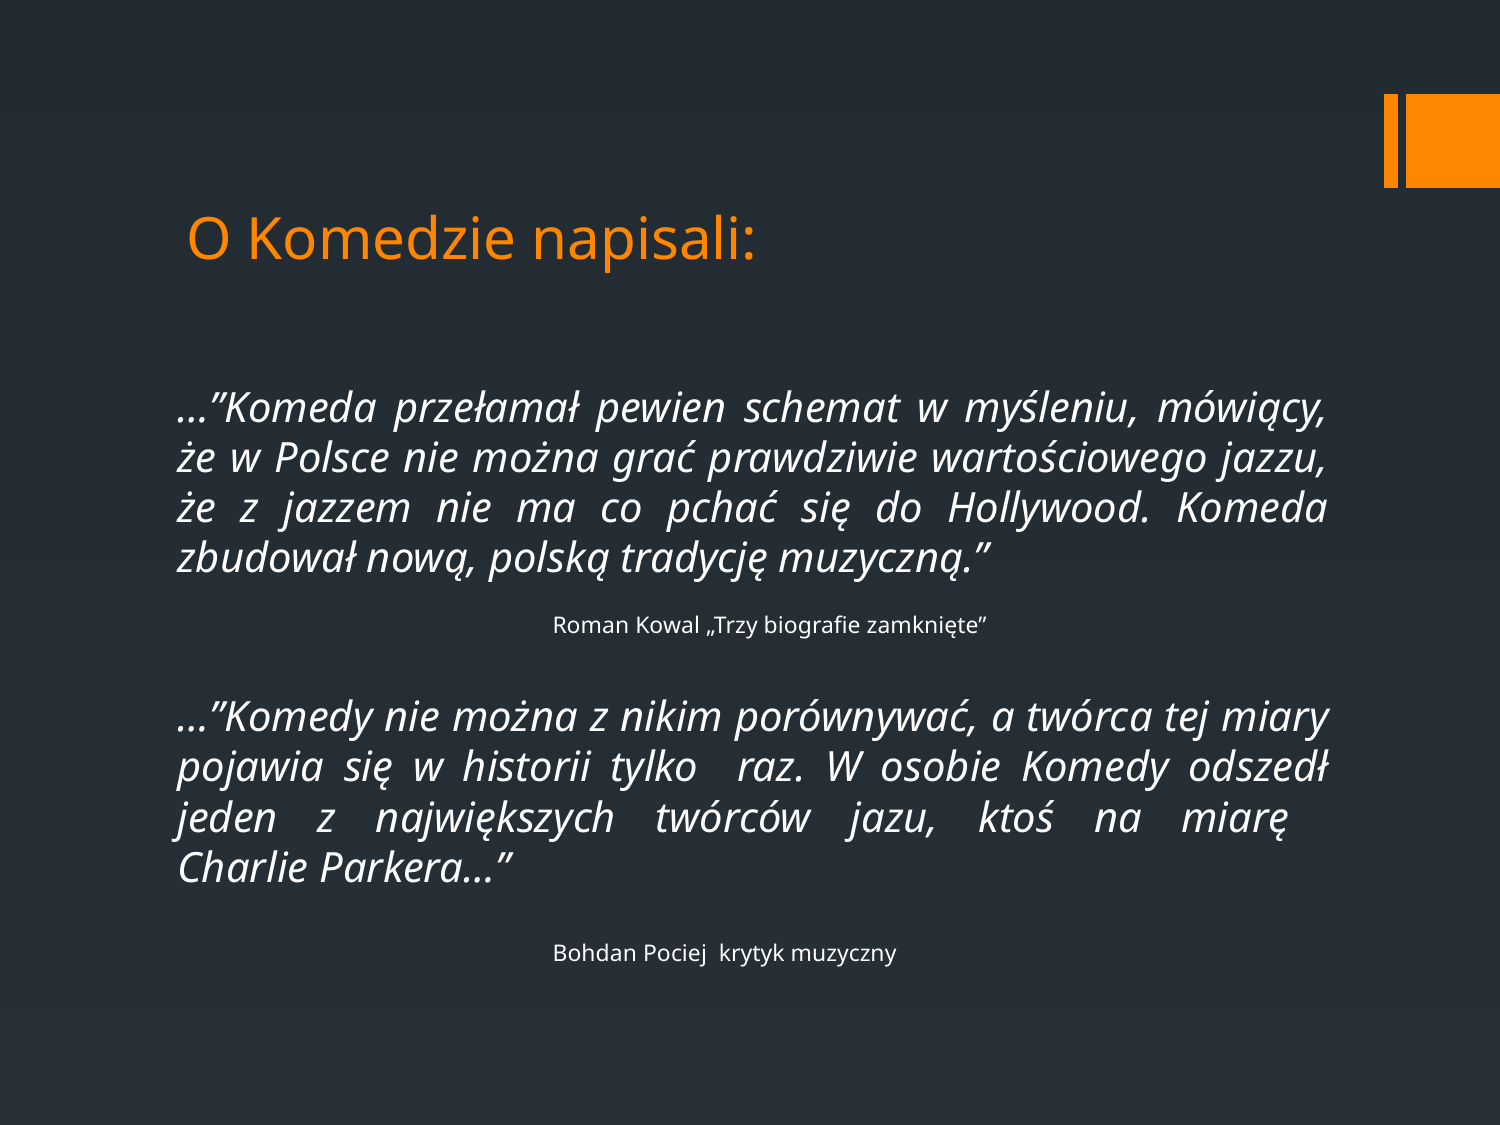

# O Komedzie napisali:
…”Komeda przełamał pewien schemat w myśleniu, mówiący, że w Polsce nie można grać prawdziwie wartościowego jazzu, że z jazzem nie ma co pchać się do Hollywood. Komeda zbudował nową, polską tradycję muzyczną.”
					Roman Kowal „Trzy biografie zamknięte”
…”Komedy nie można z nikim porównywać, a twórca tej miary pojawia się w historii tylko raz. W osobie Komedy odszedł jeden z największych twórców jazu, ktoś na miarę
Charlie Parkera…”
					Bohdan Pociej krytyk muzyczny